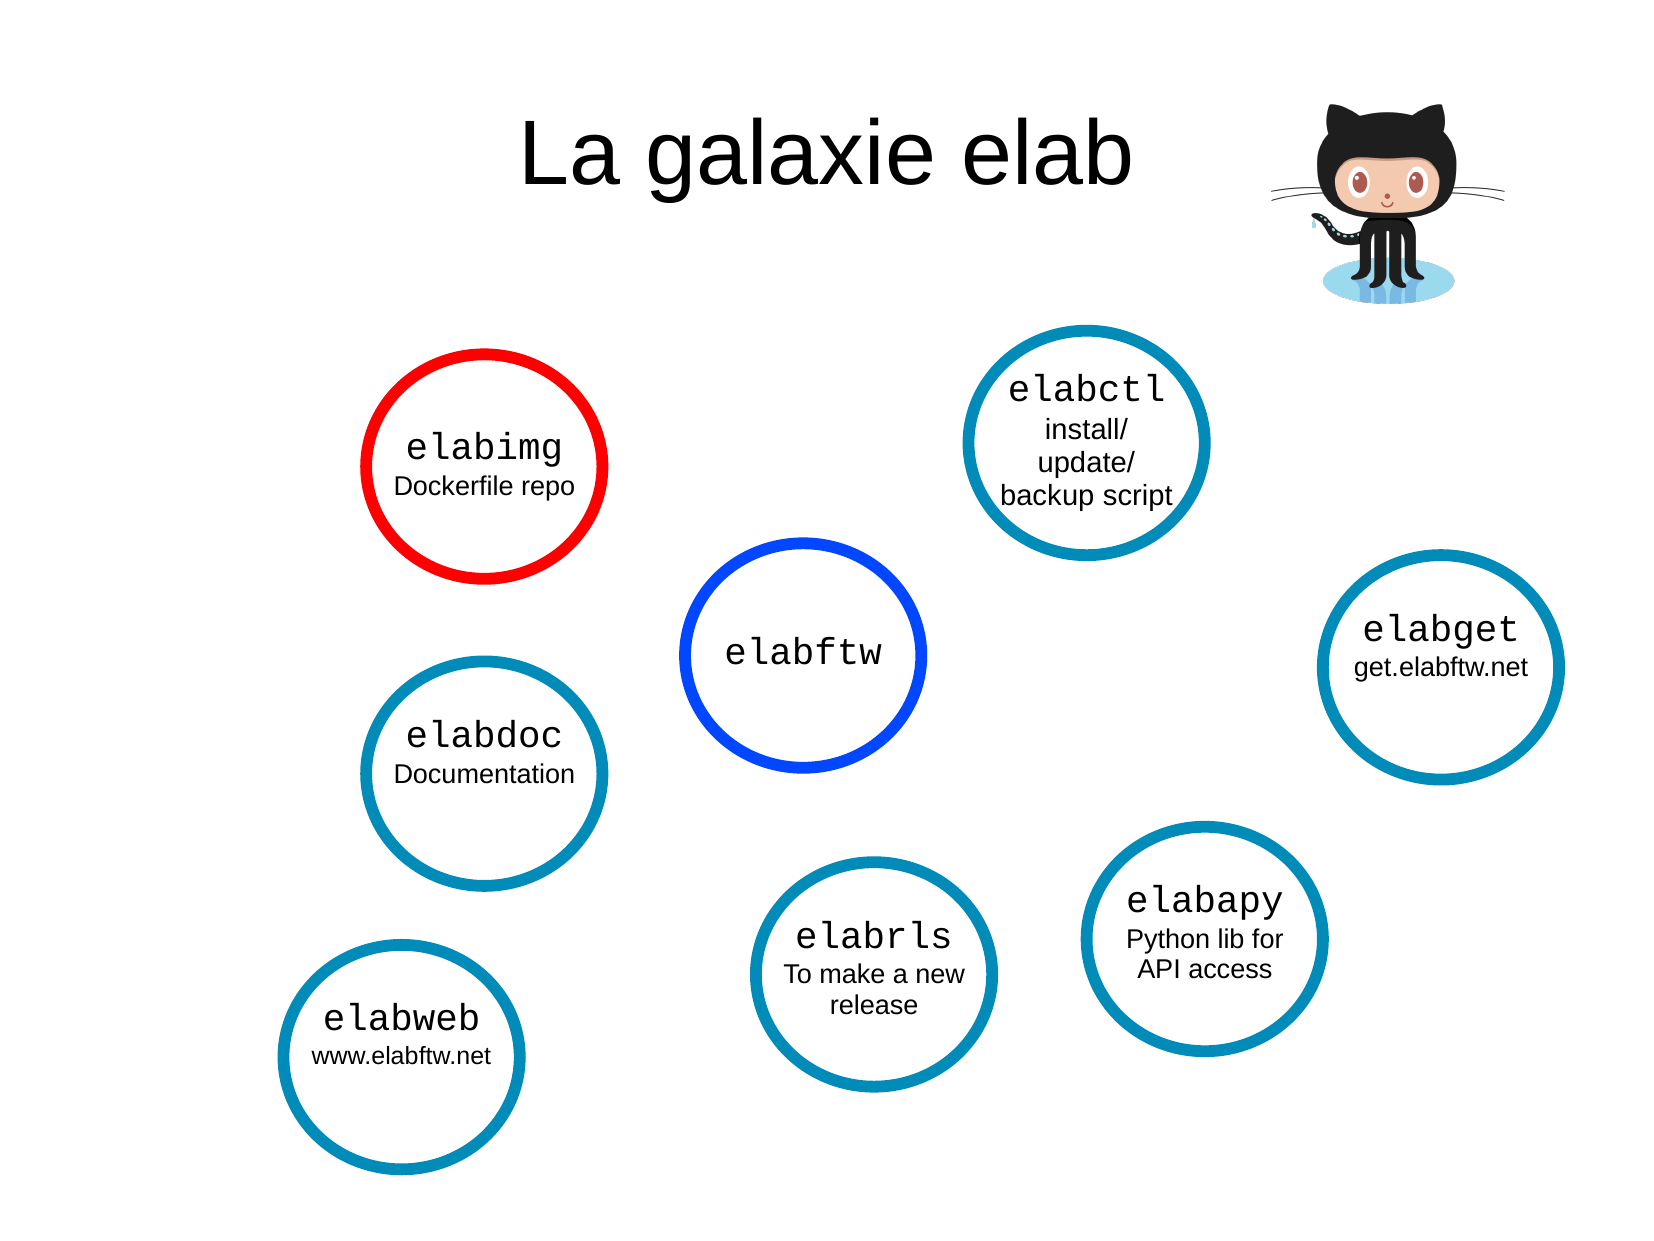

# La galaxie elab
elabctl
install/update/backup script
elabimg
Dockerfile repo
elabget
get.elabftw.net
elabftw
elabdoc
Documentation
elabapy
Python lib for API access
elabrls
To make a new release
elabweb
www.elabftw.net